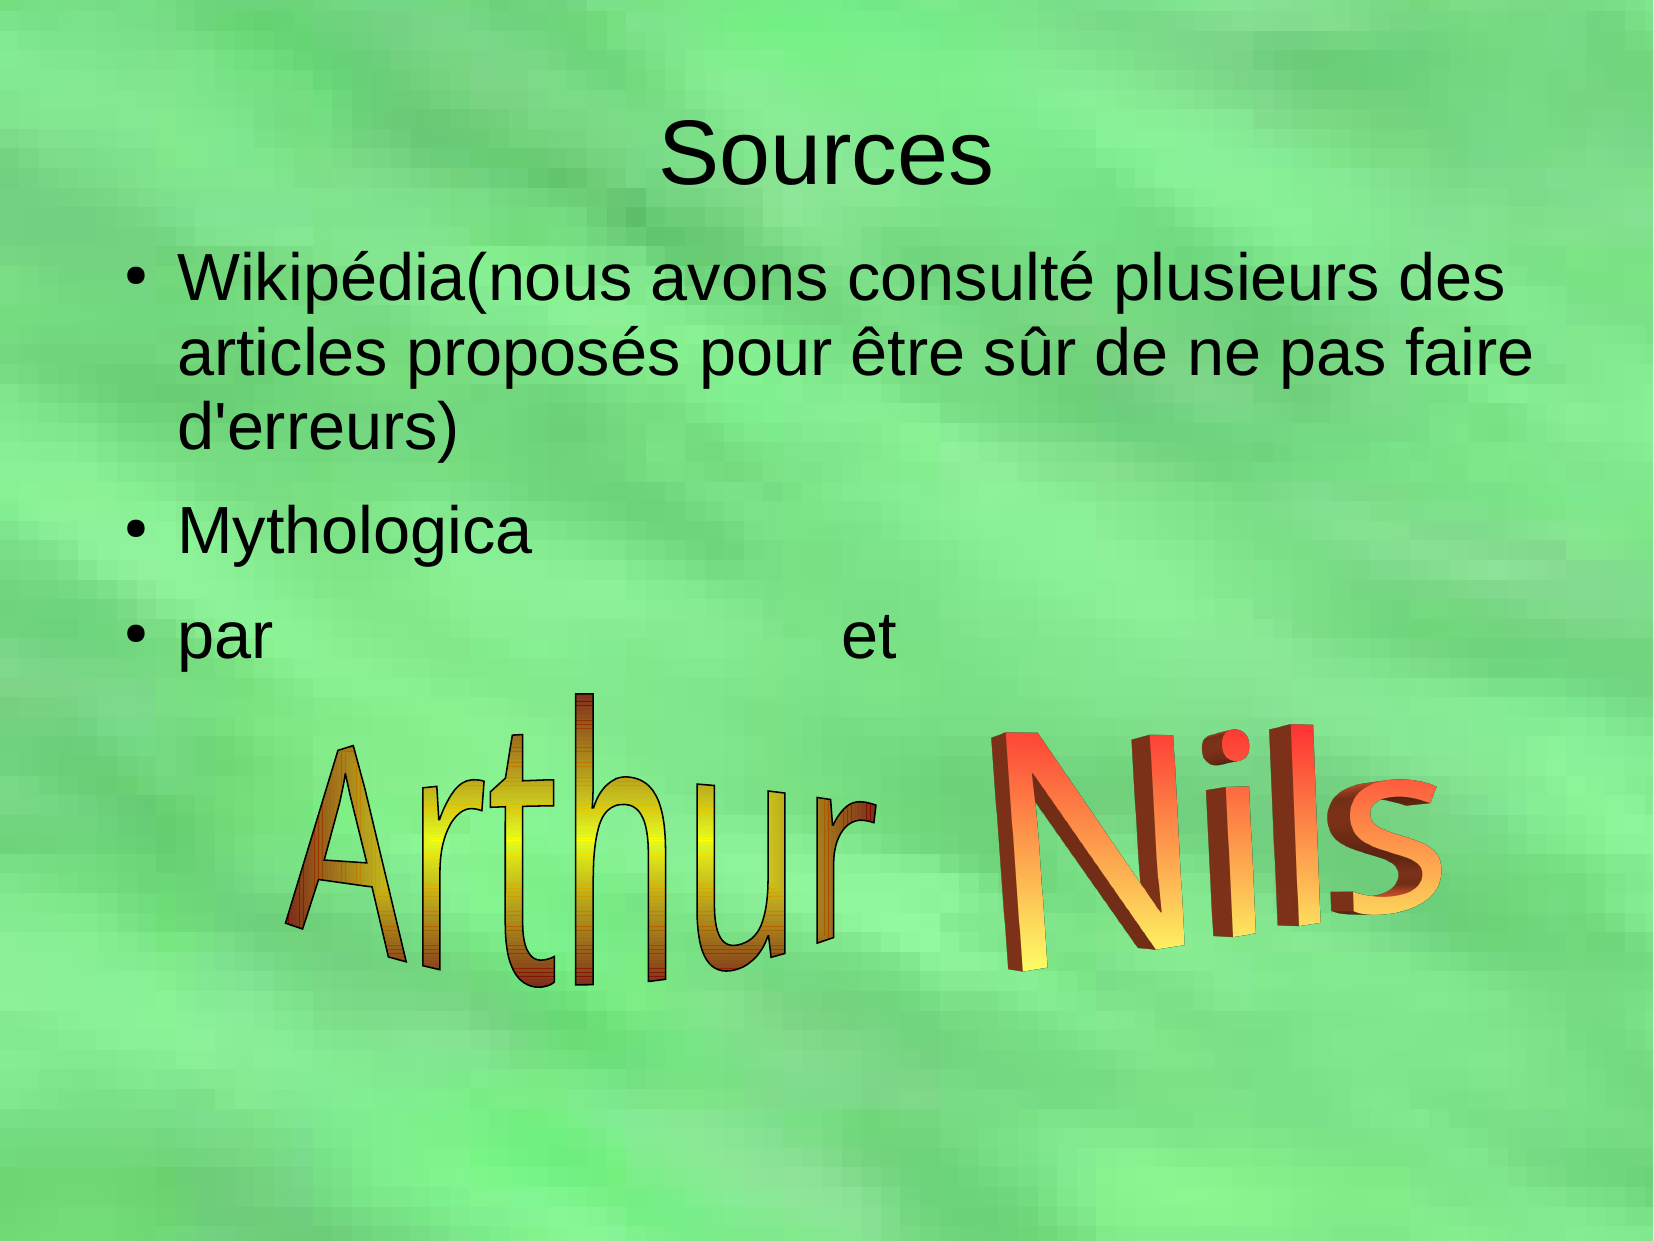

# Sources
Wikipédia(nous avons consulté plusieurs des articles proposés pour être sûr de ne pas faire d'erreurs)
Mythologica
par 								et
Arthur
Nils